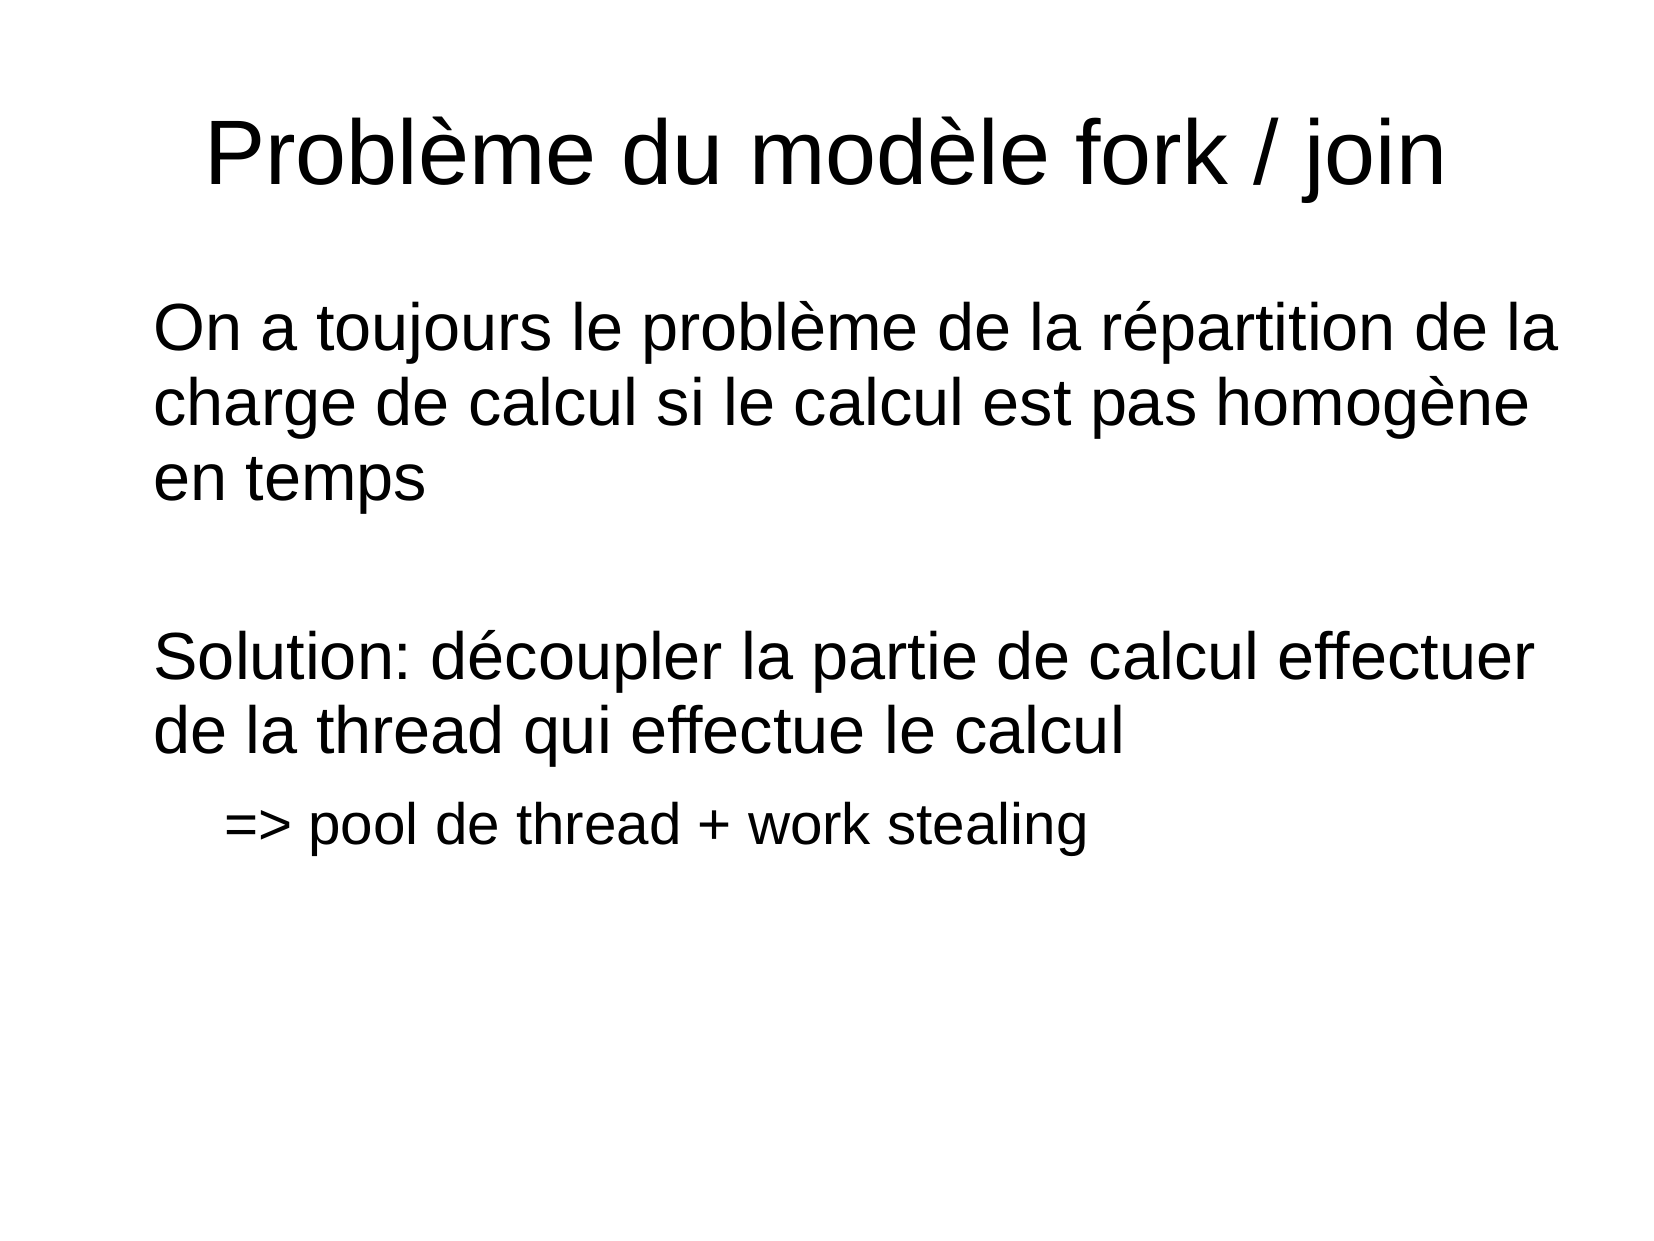

# Problème du modèle fork / join
On a toujours le problème de la répartition de la charge de calcul si le calcul est pas homogène en temps
Solution: découpler la partie de calcul effectuer de la thread qui effectue le calcul
=> pool de thread + work stealing